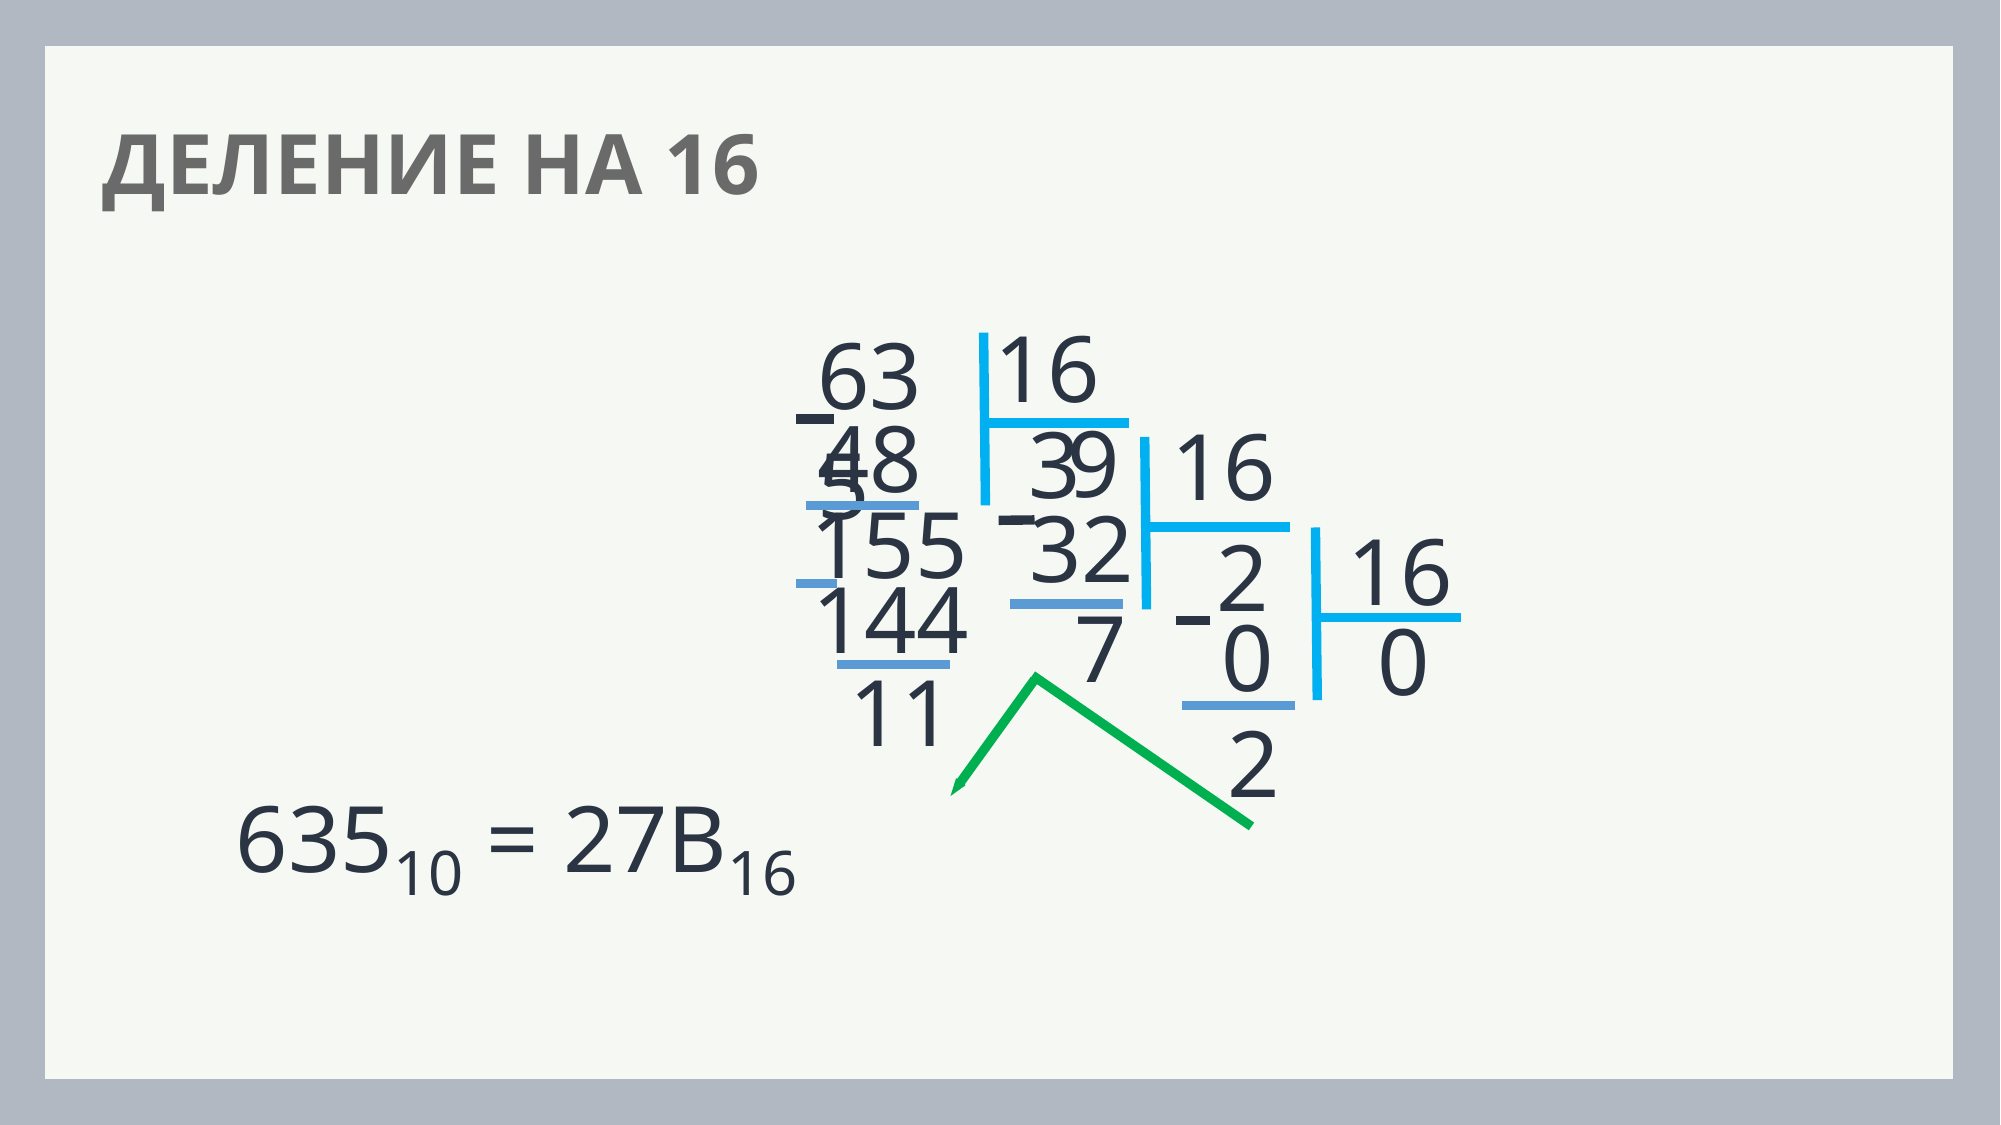

# ДЕЛЕНИЕ НА 16
16
635
48
9
3
16
155
32
16
2
144
7
0
0
11
2
63510 = 27В16